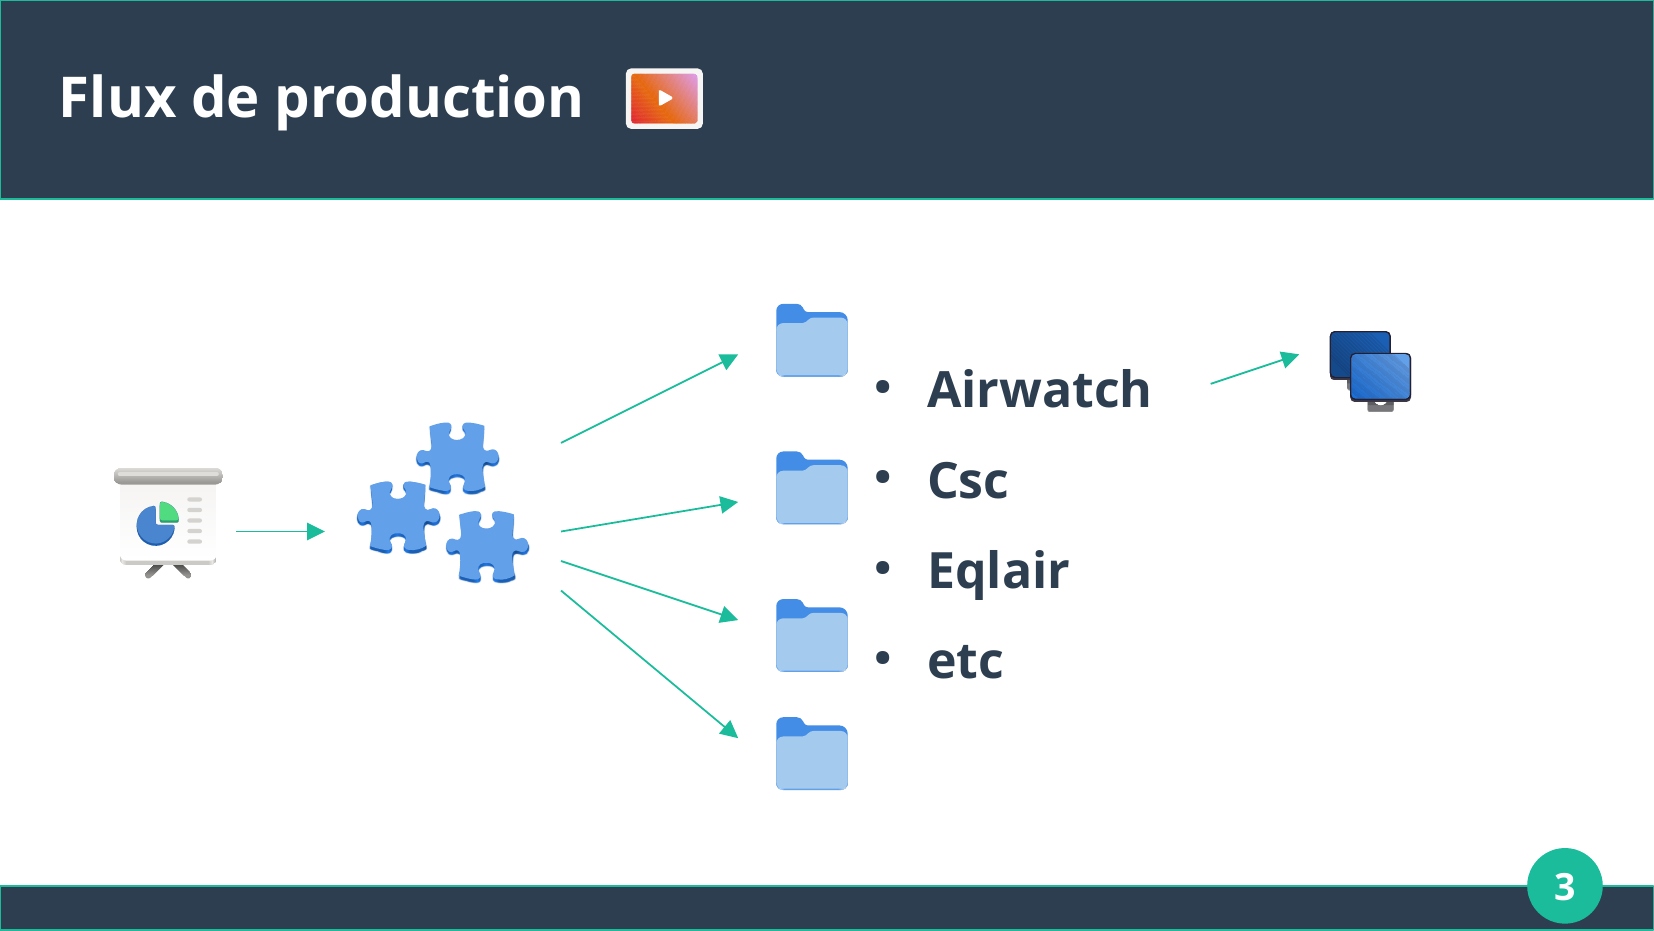

# Flux de production
Airwatch
Csc
Eqlair
etc
3